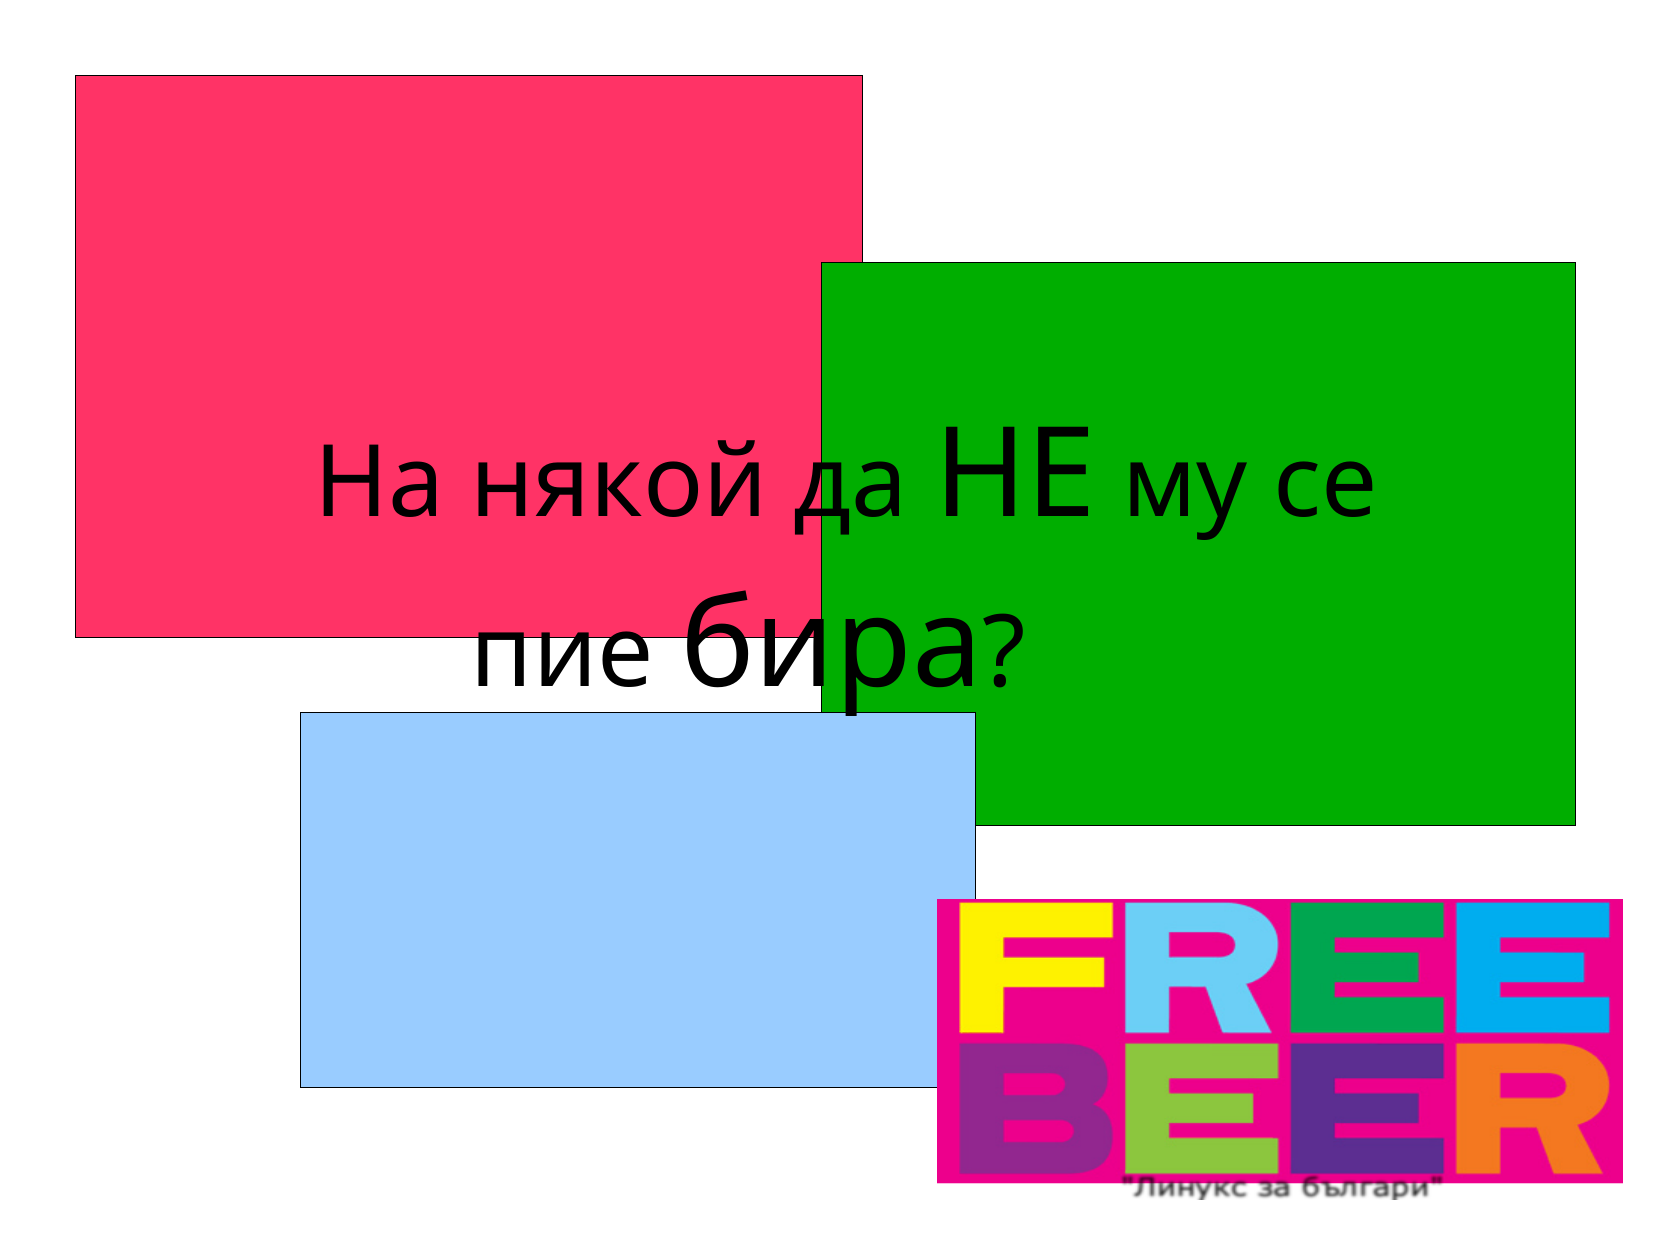

На някой да НЕ му се
 пие бира?